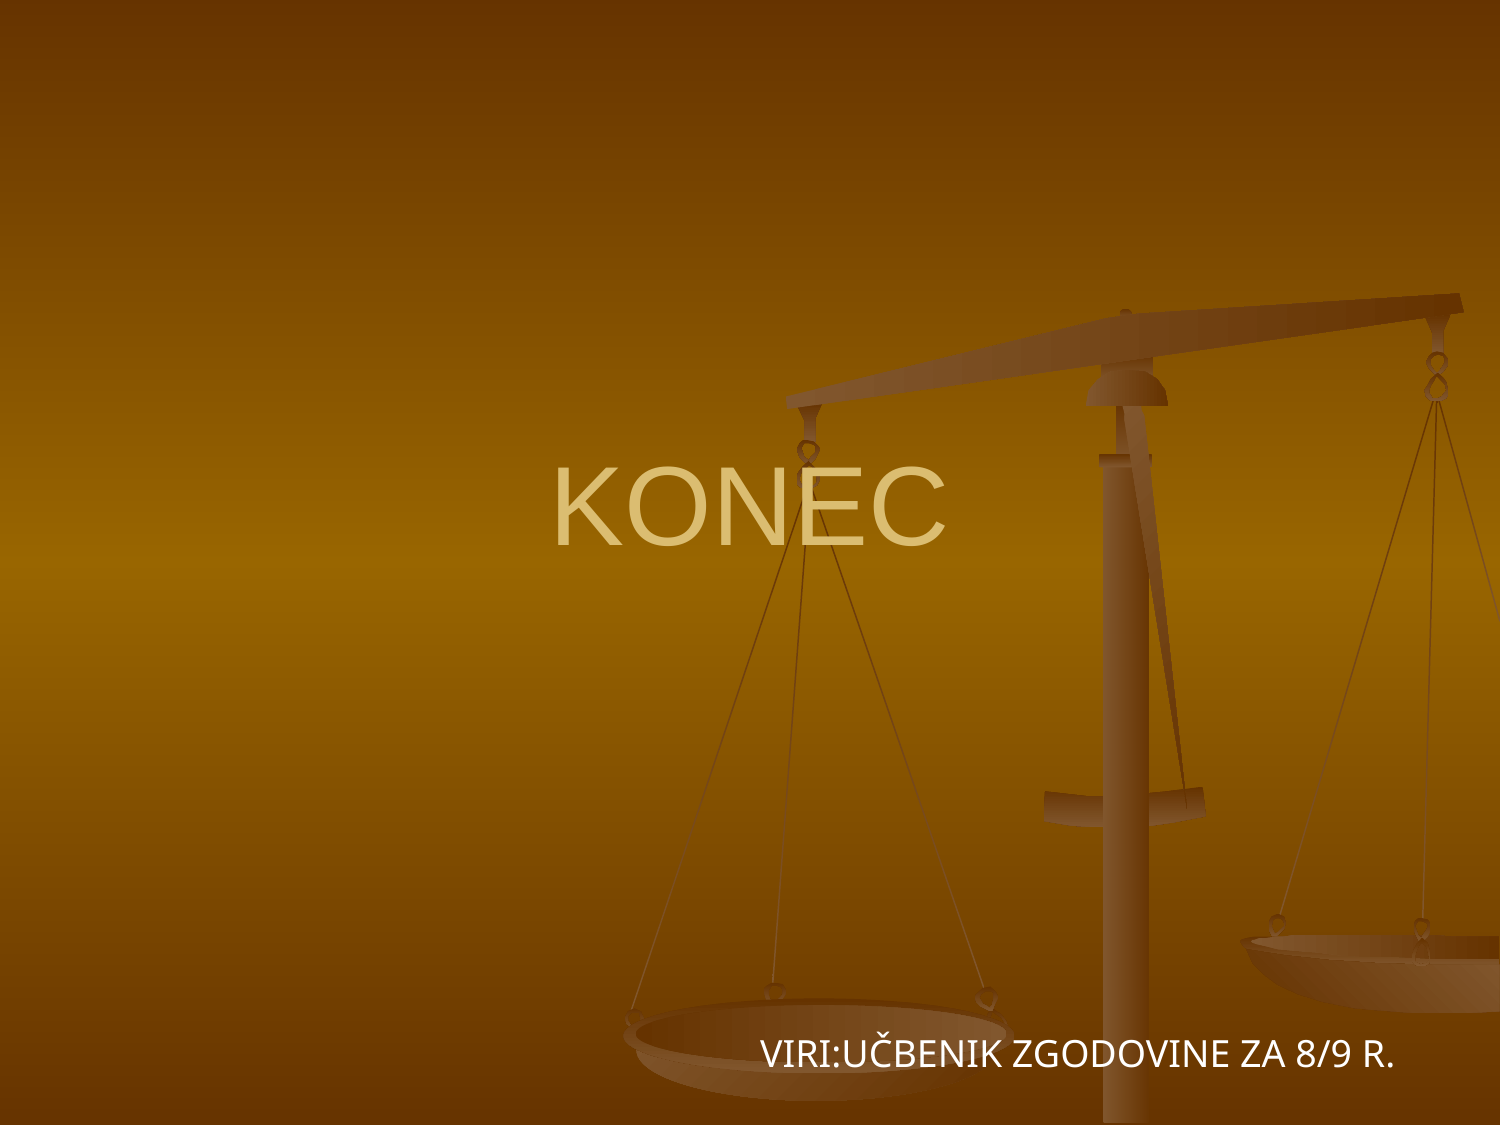

# KONEC
VIRI:UČBENIK ZGODOVINE ZA 8/9 R.